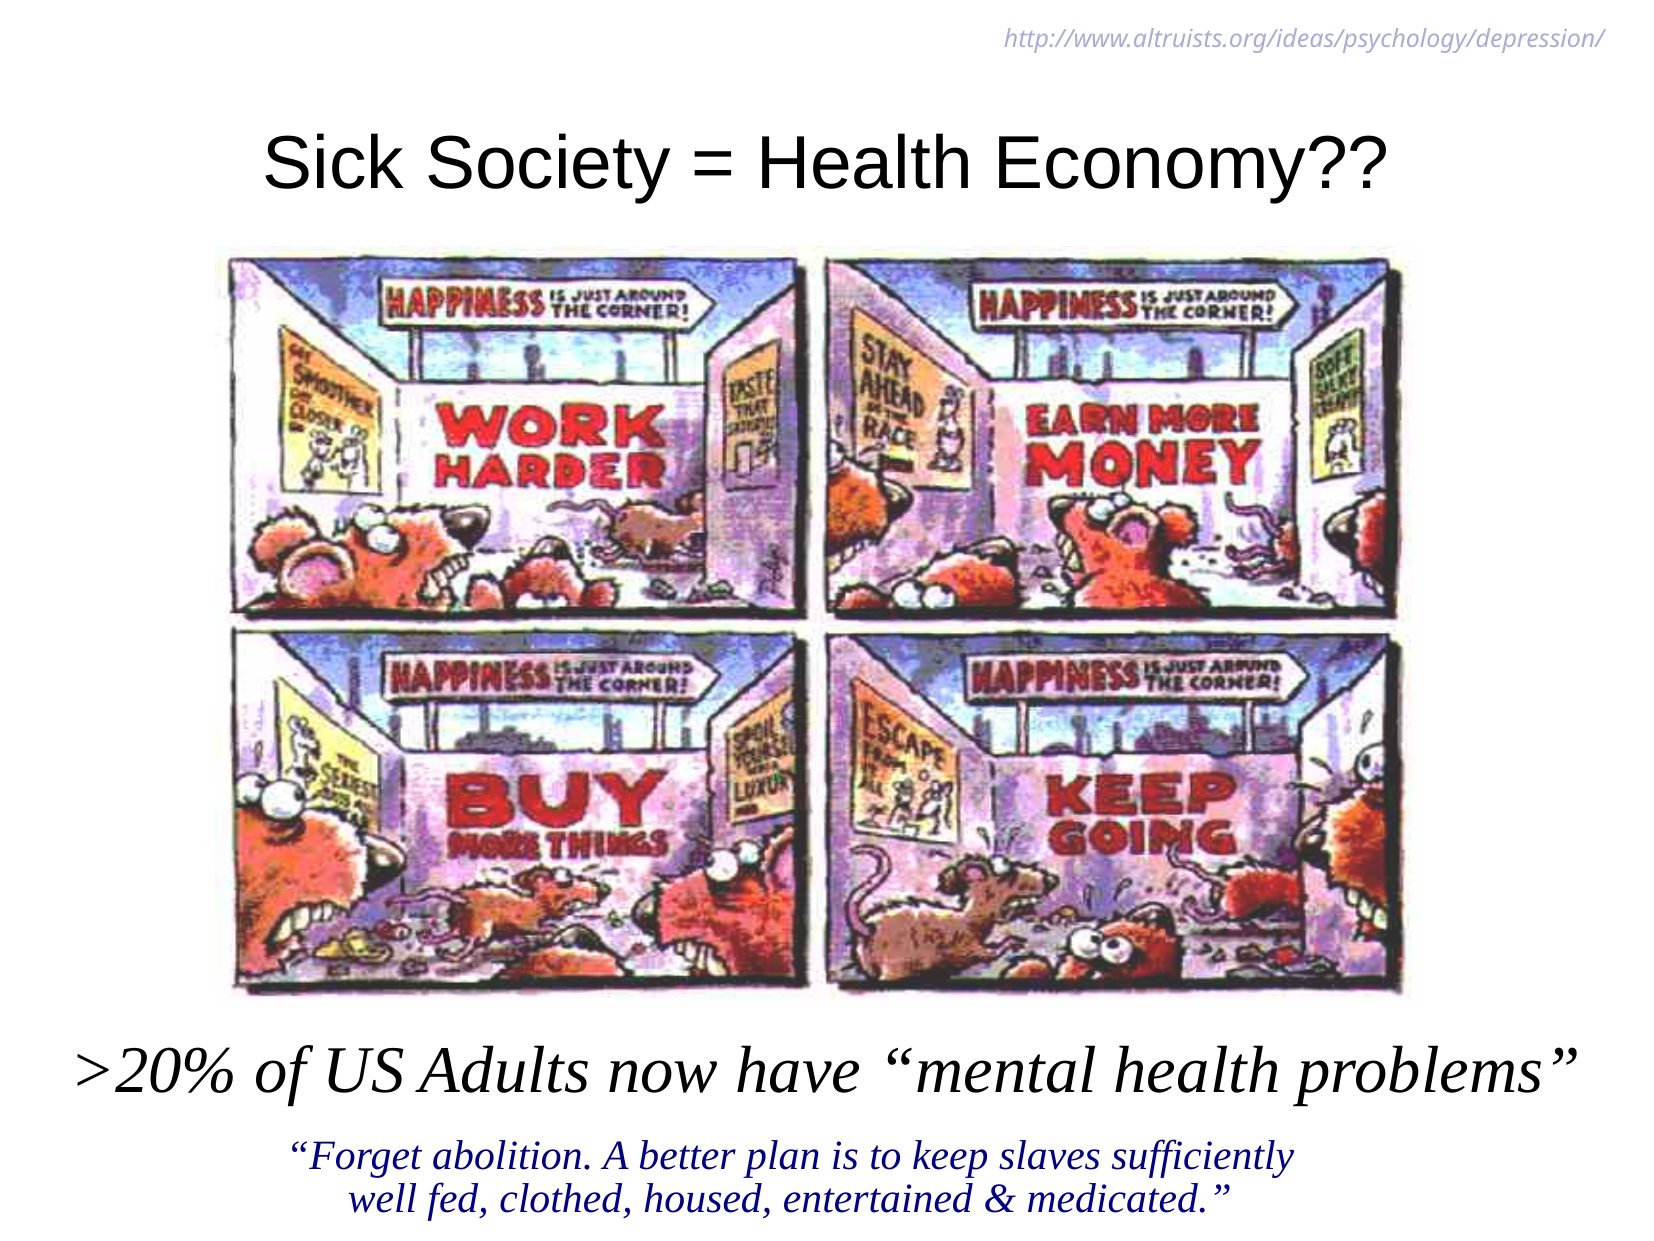

http://www.altruists.org/ideas/psychology/depression/
Sick Society = Health Economy??
>20% of US Adults now have “mental health problems”
“Forget abolition. A better plan is to keep slaves sufficiently well fed, clothed, housed, entertained & medicated.”